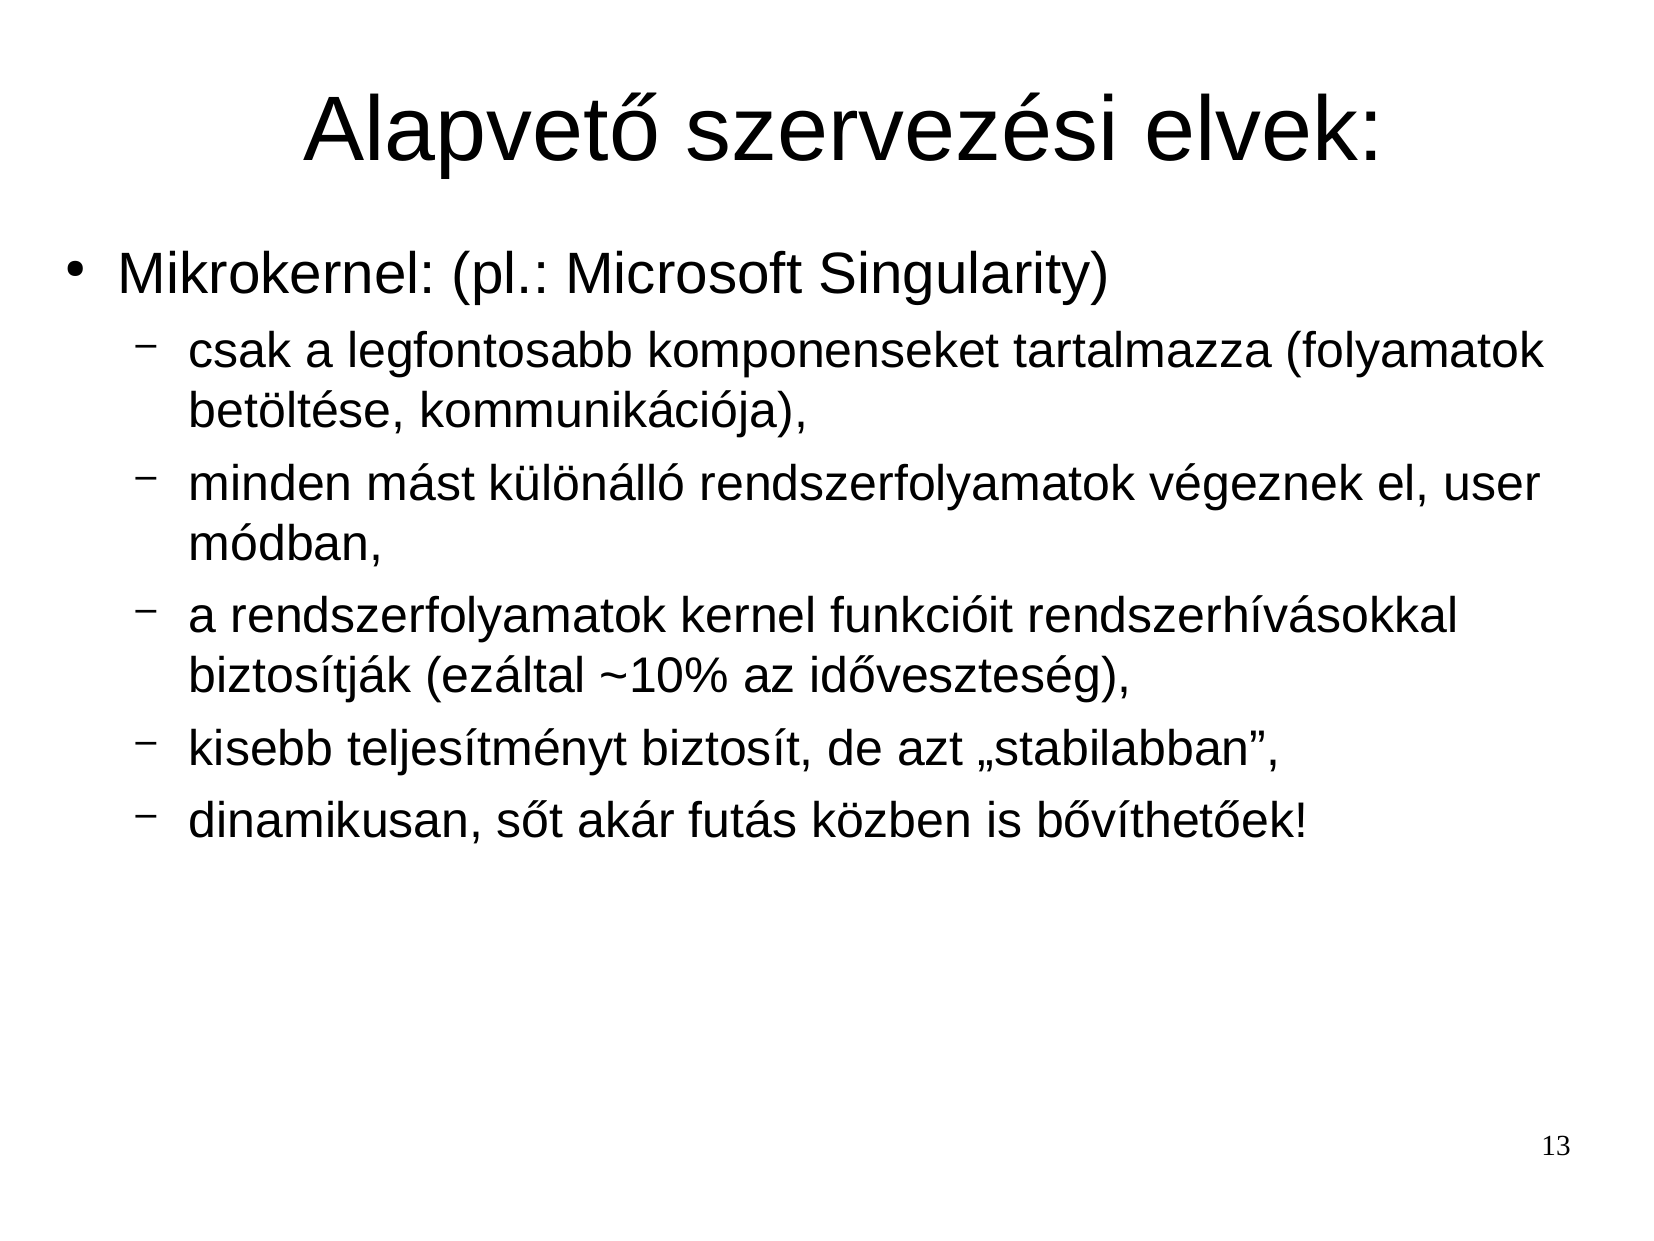

# Alapvető szervezési elvek:
Mikrokernel: (pl.: Microsoft Singularity)
csak a legfontosabb komponenseket tartalmazza (folyamatok betöltése, kommunikációja),
minden mást különálló rendszerfolyamatok végeznek el, user módban,
a rendszerfolyamatok kernel funkcióit rendszerhívásokkal biztosítják (ezáltal ~10% az időveszteség),
kisebb teljesítményt biztosít, de azt „stabilabban”,
dinamikusan, sőt akár futás közben is bővíthetőek!
13